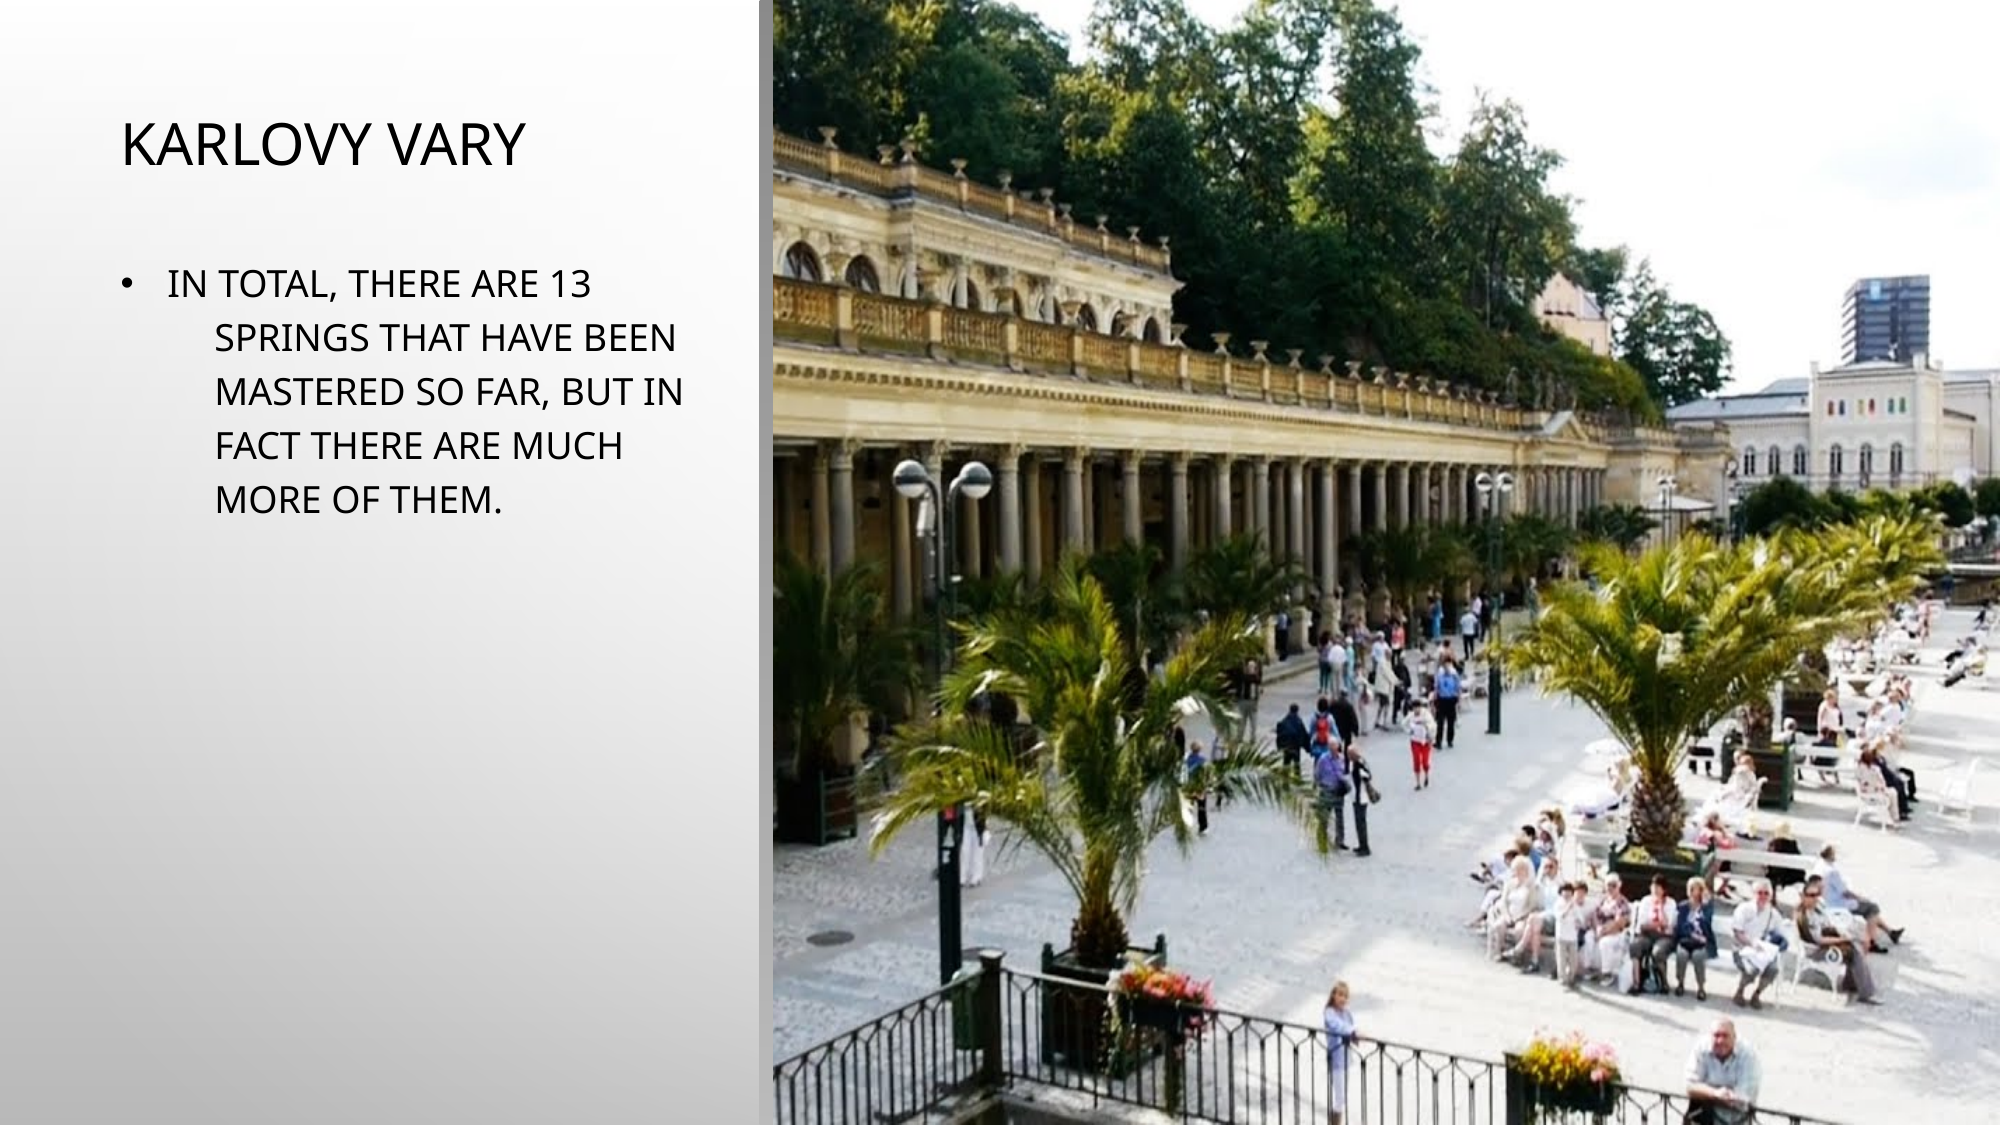

KARLOVY VARY
# In total, there are 13 springs that have been mastered so far, but in fact there are much more of them.